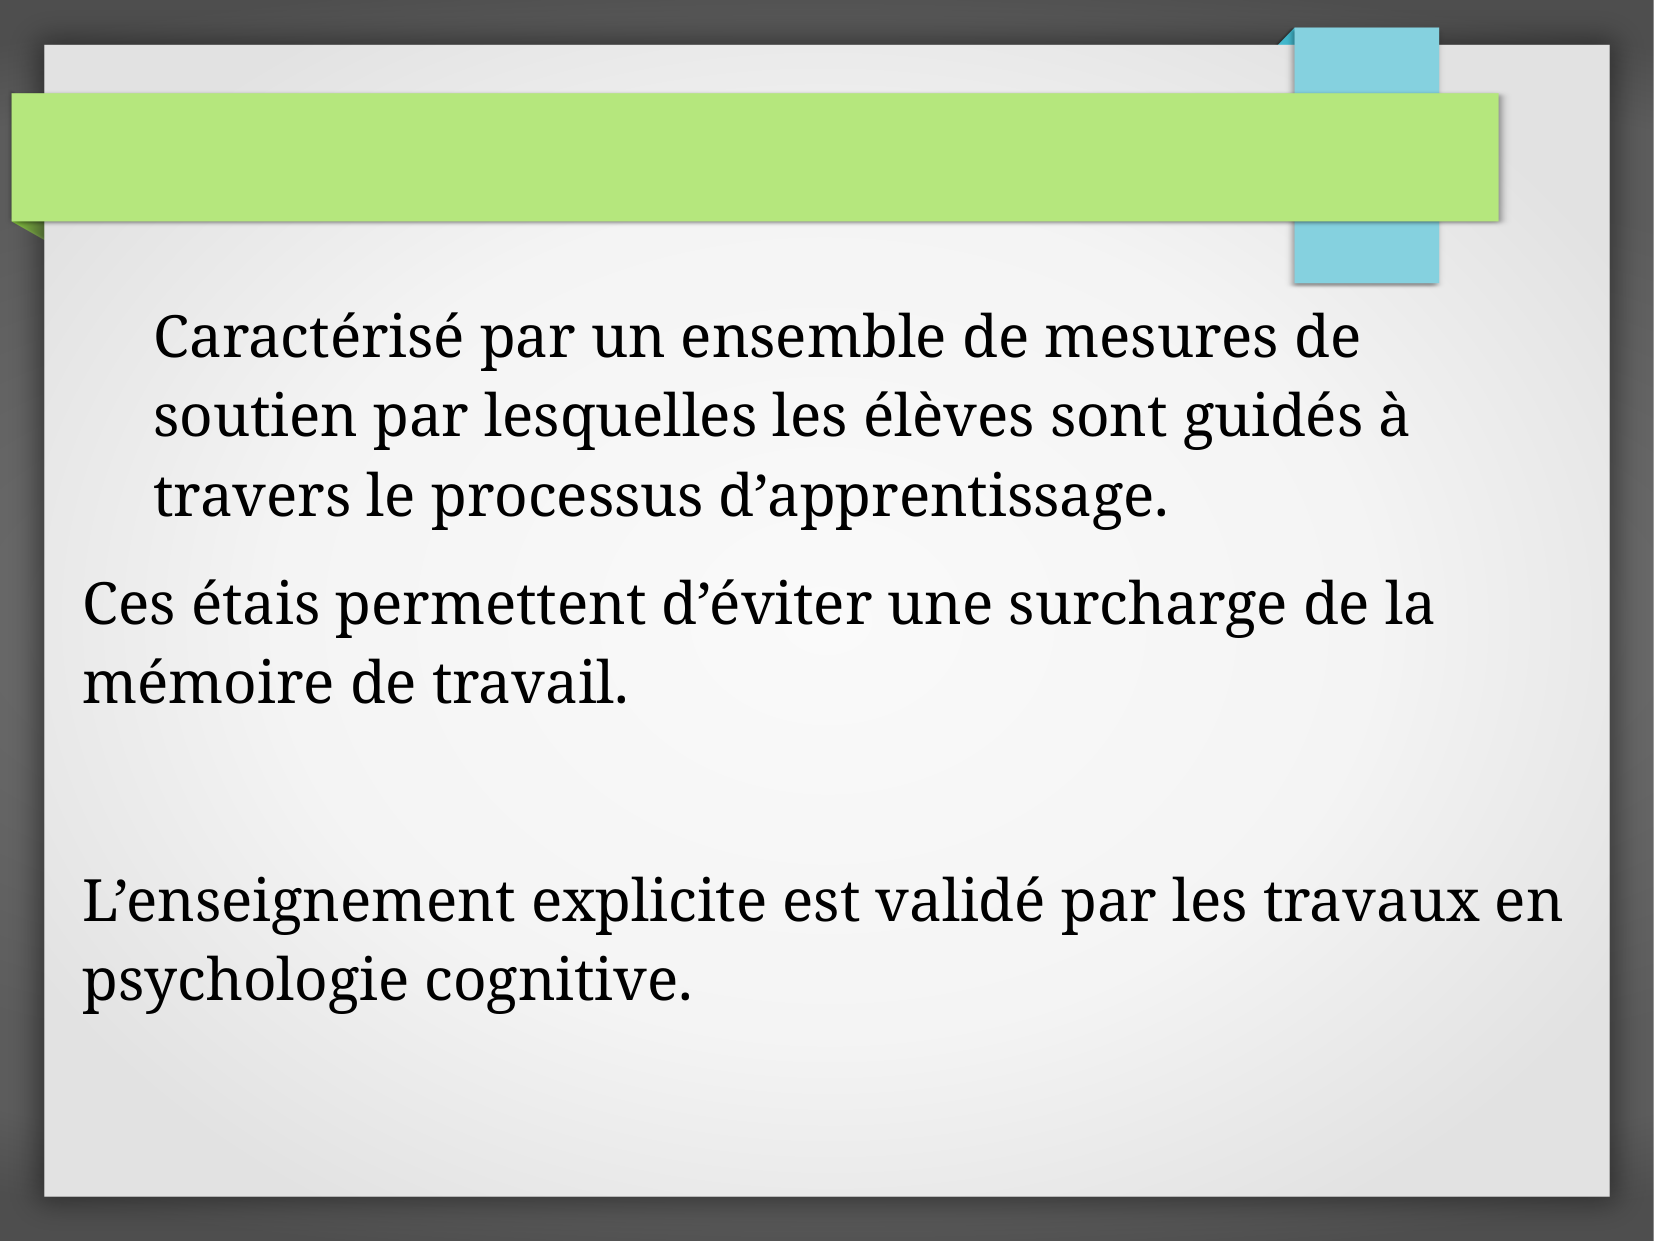

#
Caractérisé par un ensemble de mesures de soutien par lesquelles les élèves sont guidés à travers le processus d’apprentissage.
Ces étais permettent d’éviter une surcharge de la mémoire de travail.
L’enseignement explicite est validé par les travaux en psychologie cognitive.